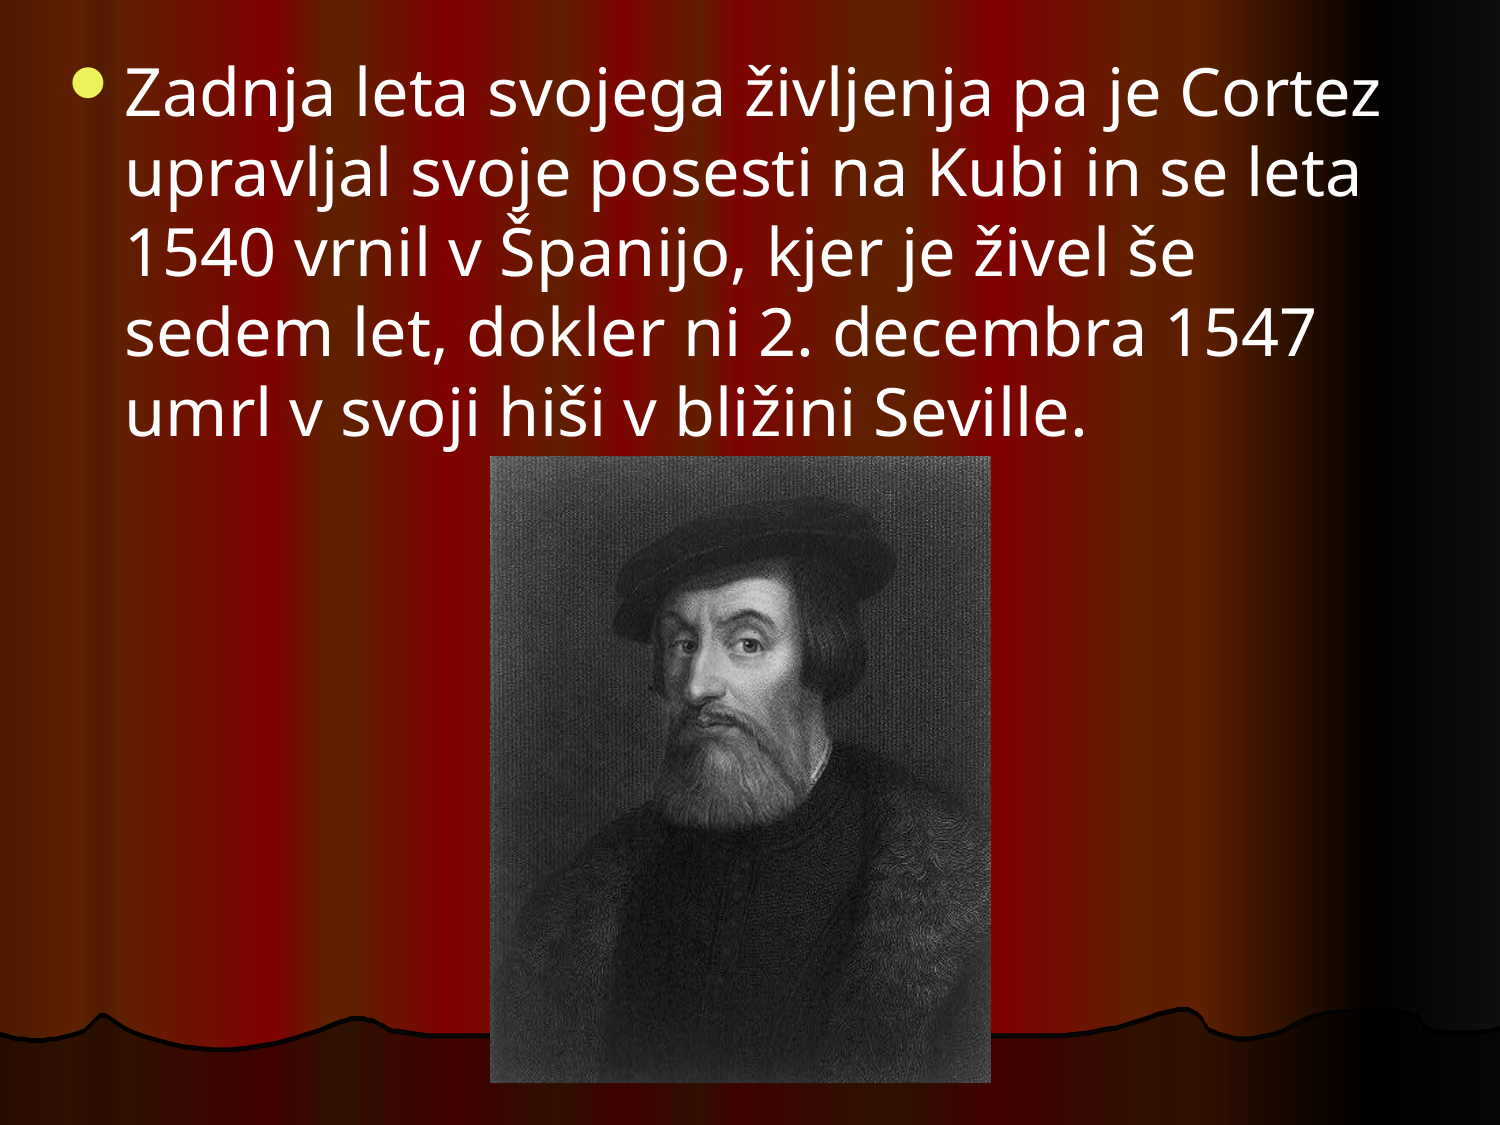

# Zadnja leta svojega življenja pa je Cortez upravljal svoje posesti na Kubi in se leta 1540 vrnil v Španijo, kjer je živel še sedem let, dokler ni 2. decembra 1547 umrl v svoji hiši v bližini Seville.